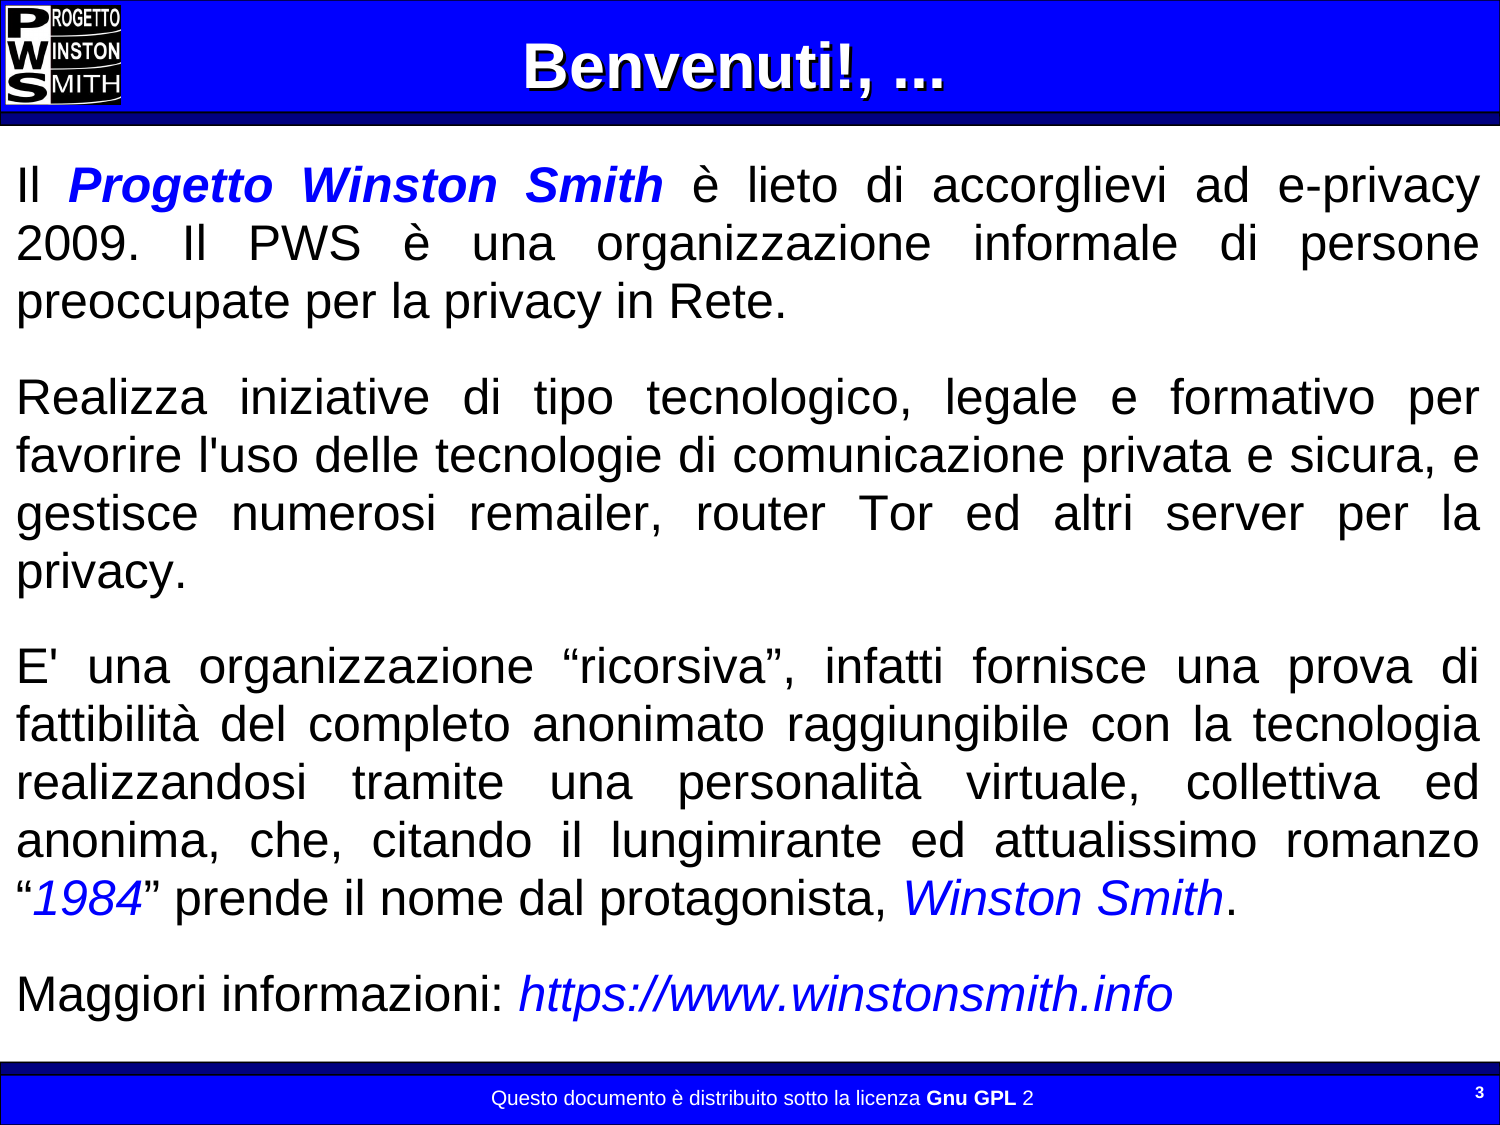

Benvenuti!, ...
Il Progetto Winston Smith è lieto di accorglievi ad e-privacy 2009. Il PWS è una organizzazione informale di persone preoccupate per la privacy in Rete.
Realizza iniziative di tipo tecnologico, legale e formativo per favorire l'uso delle tecnologie di comunicazione privata e sicura, e gestisce numerosi remailer, router Tor ed altri server per la privacy.
E' una organizzazione “ricorsiva”, infatti fornisce una prova di fattibilità del completo anonimato raggiungibile con la tecnologia realizzandosi tramite una personalità virtuale, collettiva ed anonima, che, citando il lungimirante ed attualissimo romanzo “1984” prende il nome dal protagonista, Winston Smith.
Maggiori informazioni: https://www.winstonsmith.info